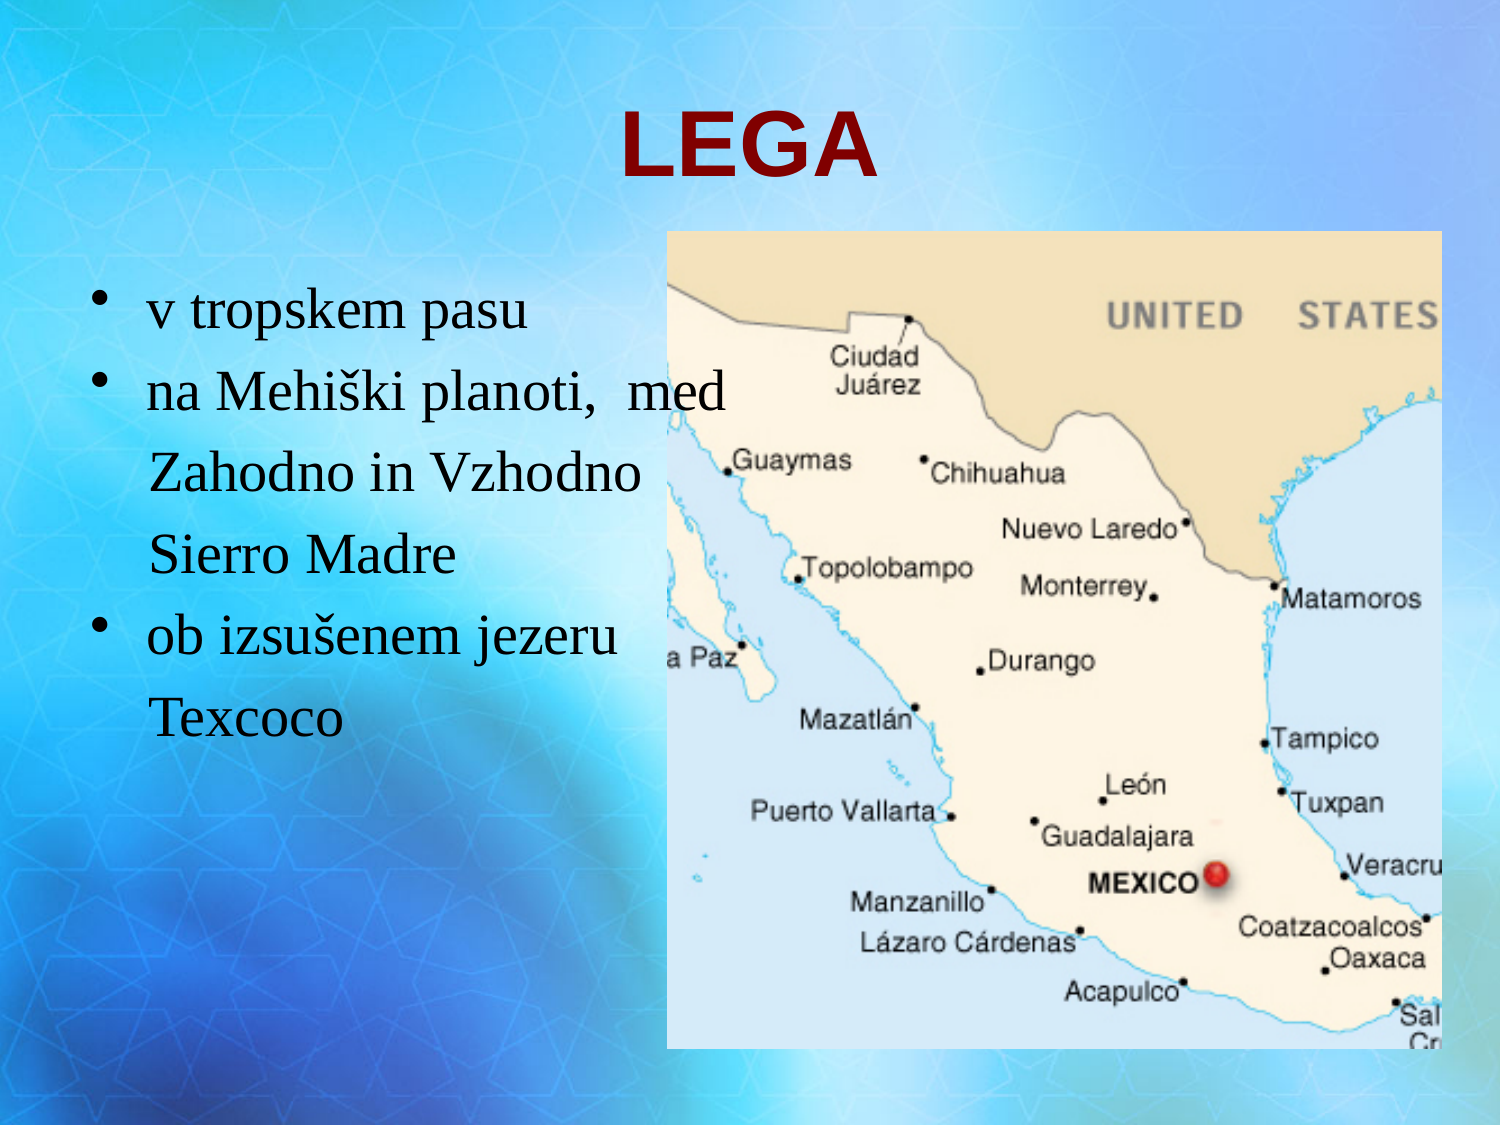

# LEGA
v tropskem pasu
na Mehiški planoti, med
 Zahodno in Vzhodno
 Sierro Madre
ob izsušenem jezeru
 Texcoco